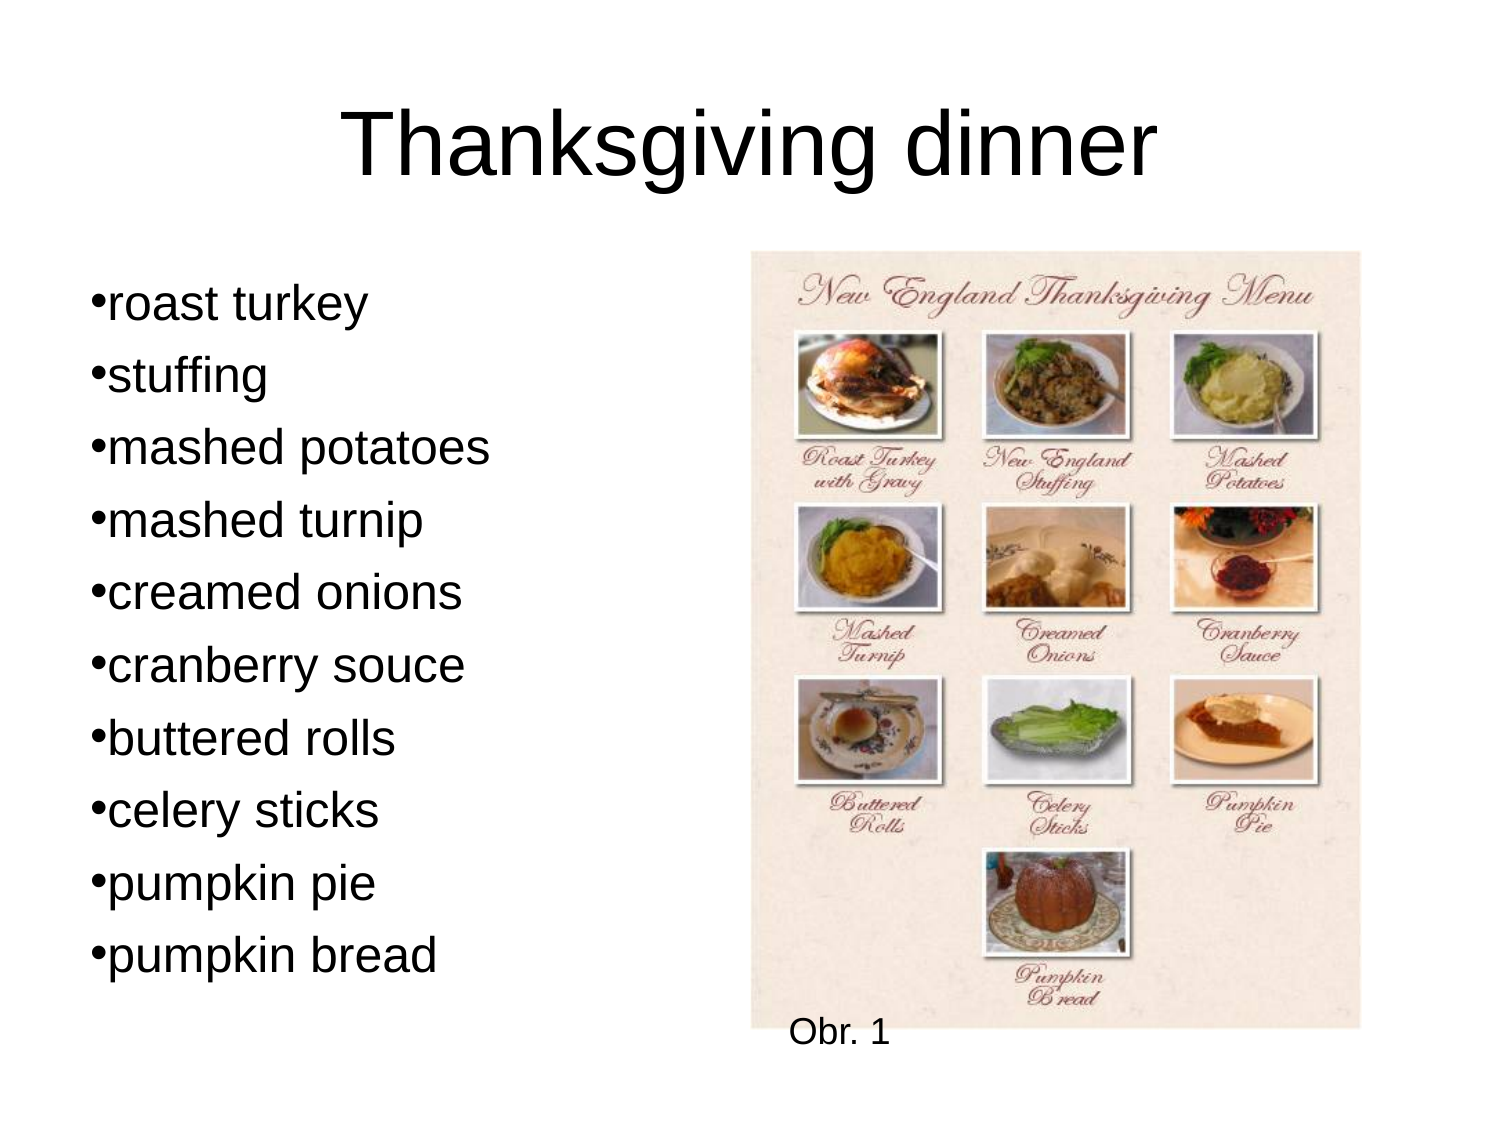

# Thanksgiving dinner
roast turkey
stuffing
mashed potatoes
mashed turnip
creamed onions
cranberry souce
buttered rolls
celery sticks
pumpkin pie
pumpkin bread
Obr. 1